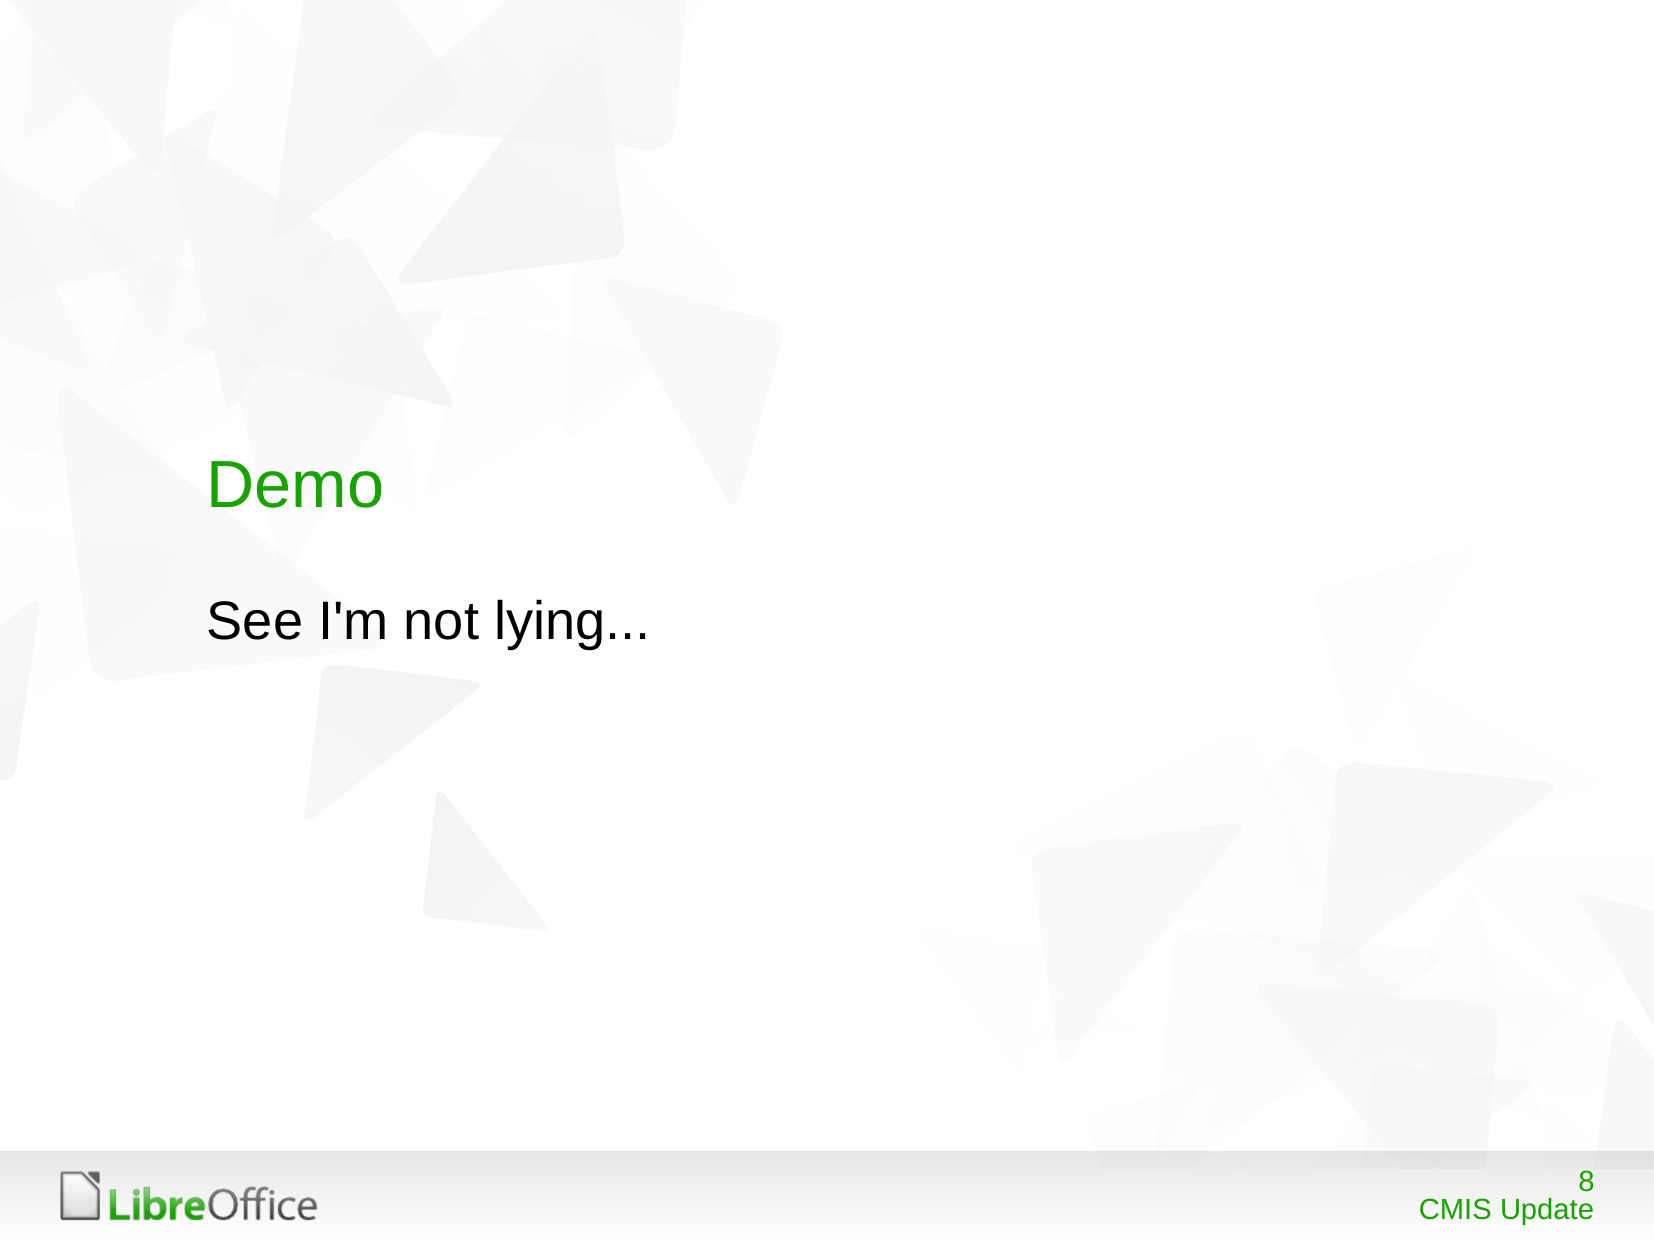

# Demo
See I'm not lying...
8
CMIS Update